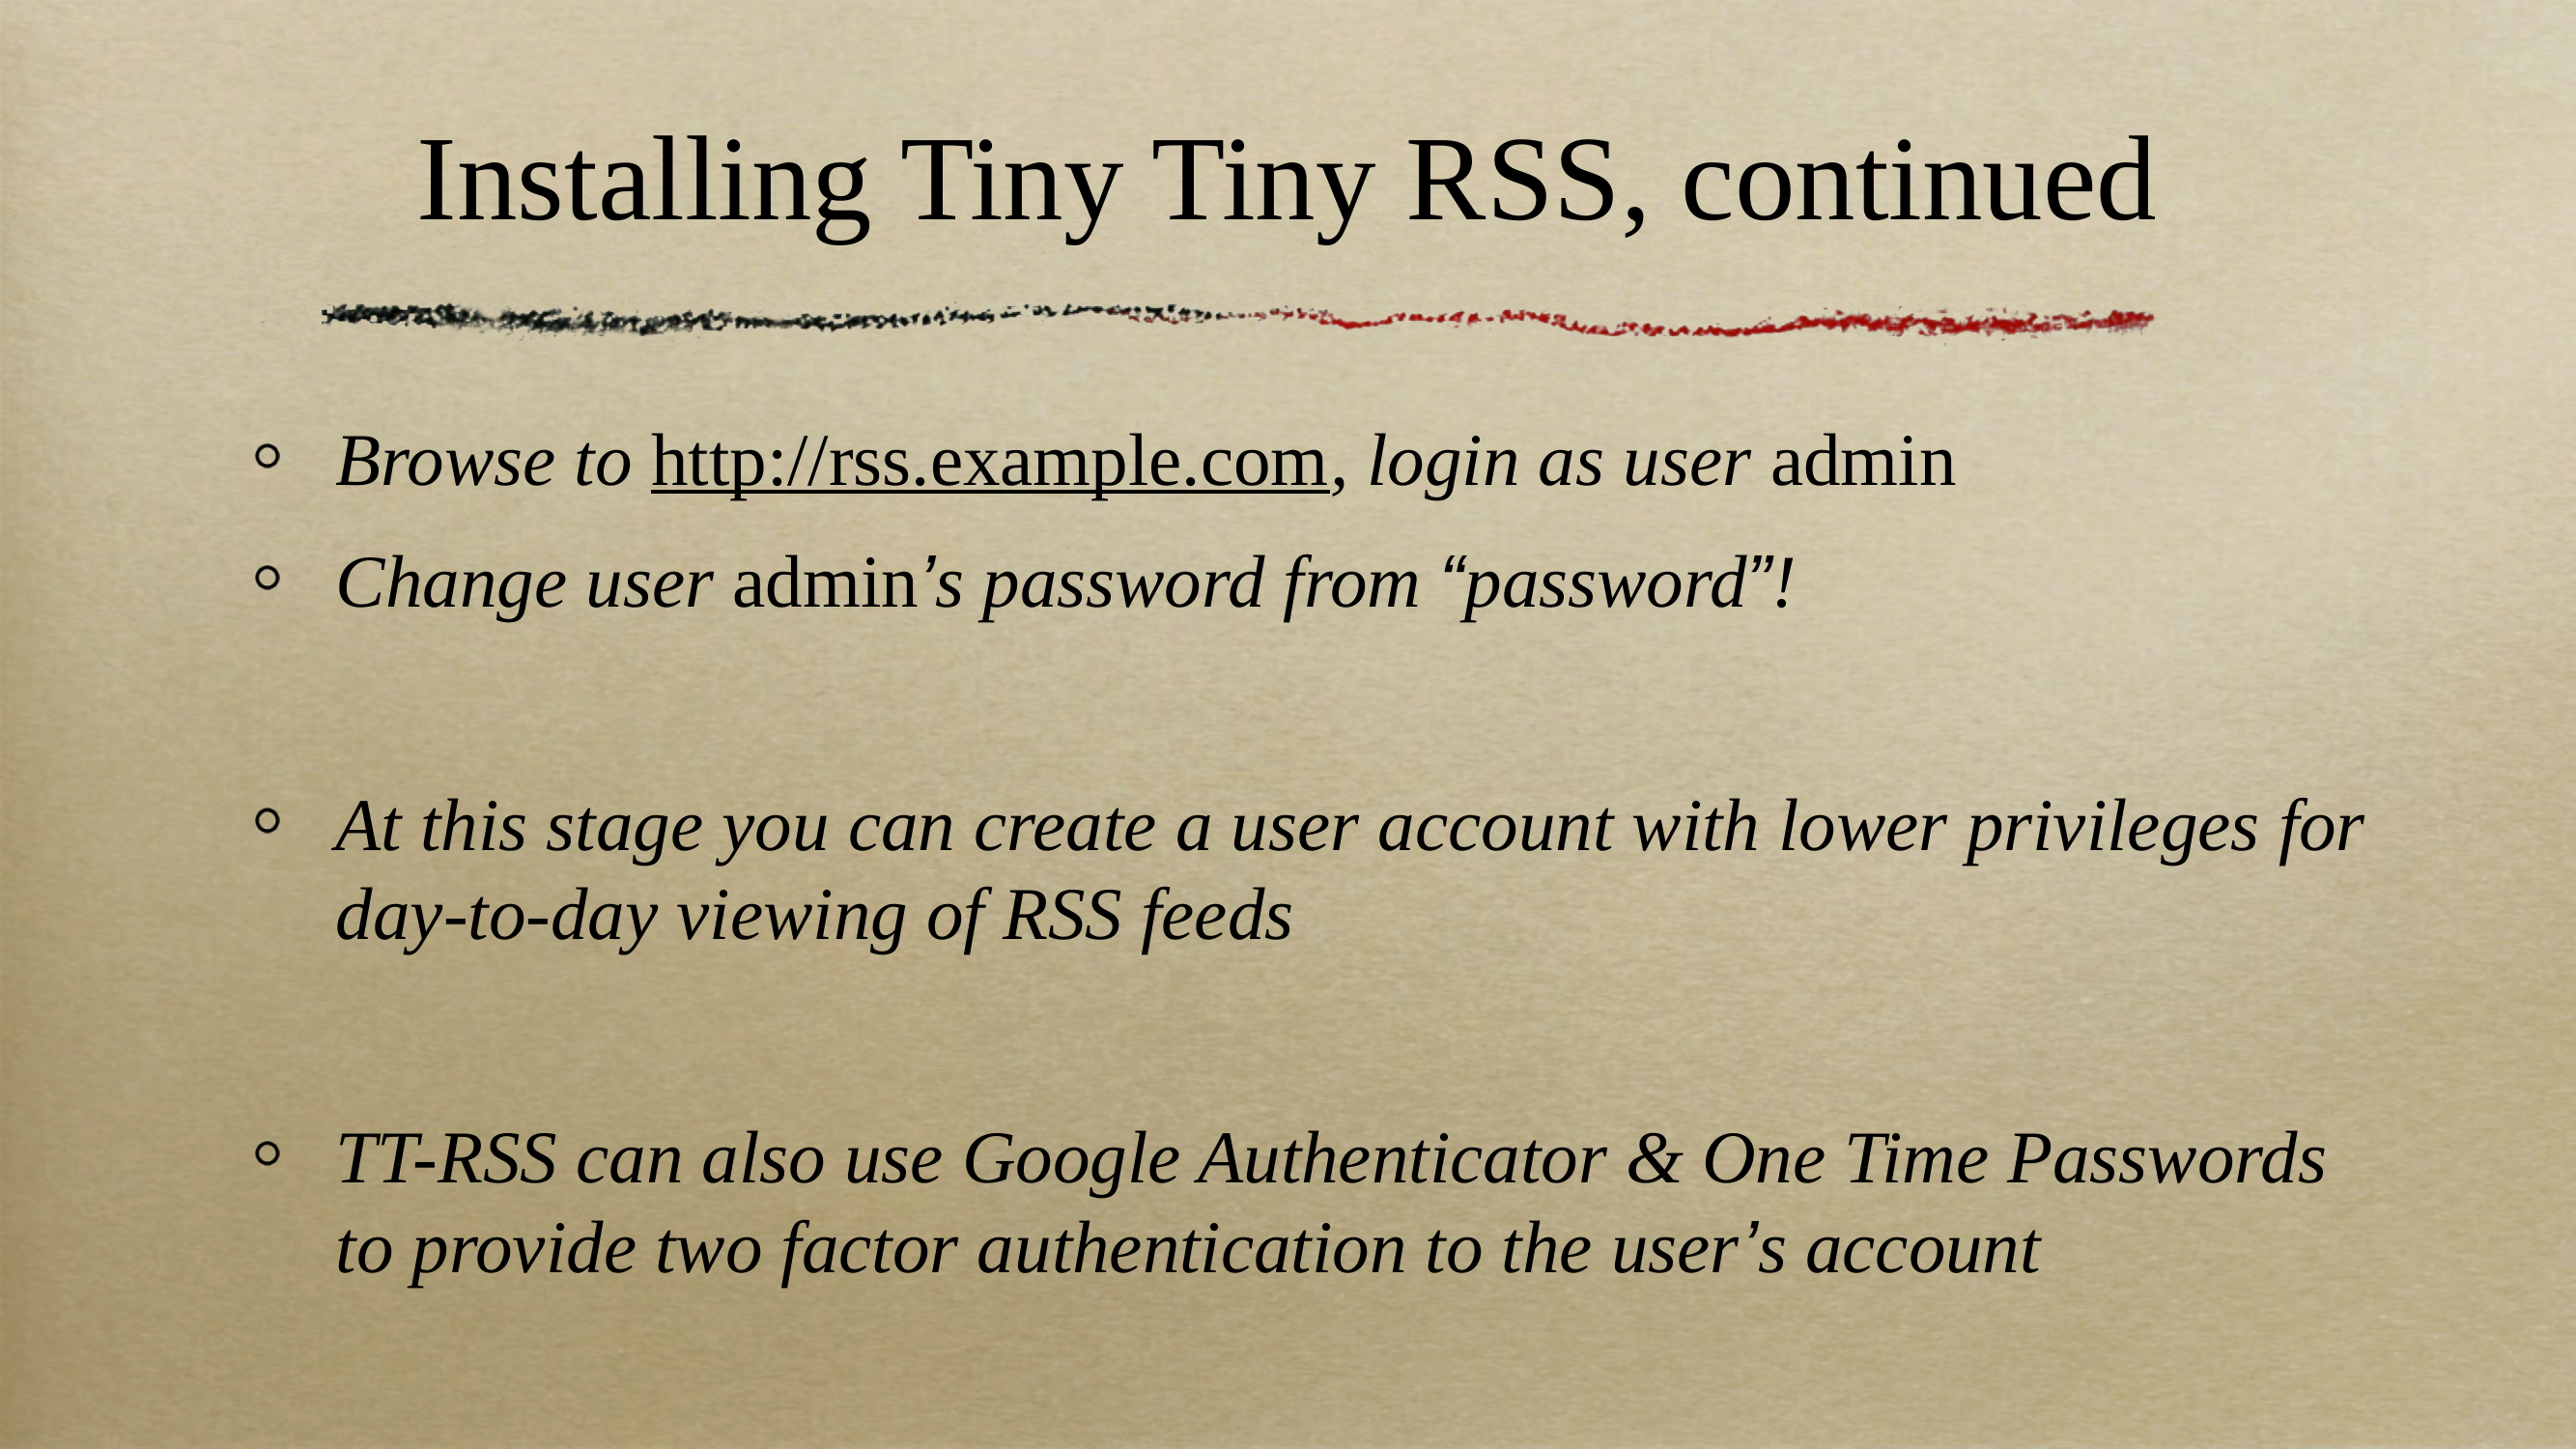

# Installing Tiny Tiny RSS, continued
Browse to http://rss.example.com, login as user admin
Change user admin’s password from “password”!
At this stage you can create a user account with lower privileges for day-to-day viewing of RSS feeds
TT-RSS can also use Google Authenticator & One Time Passwords to provide two factor authentication to the user’s account